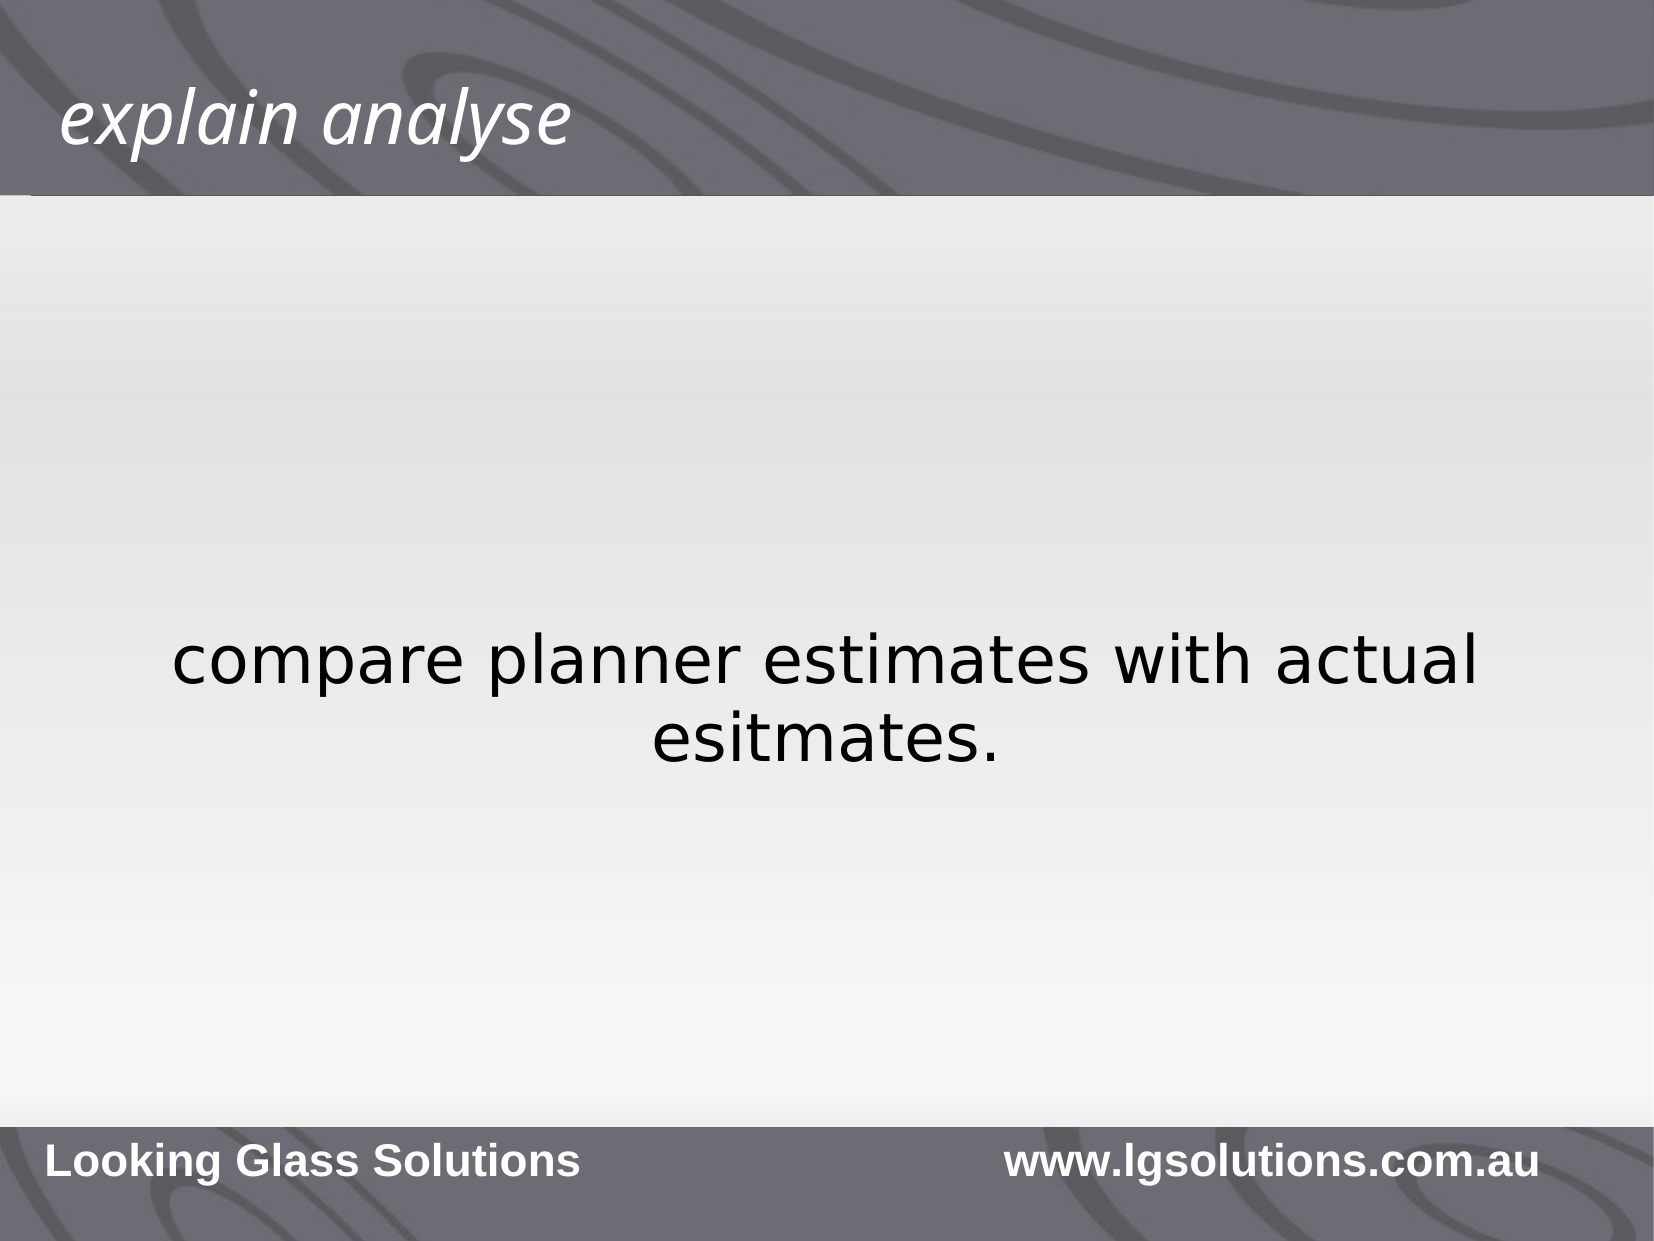

# explain analyse
compare planner estimates with actual esitmates.